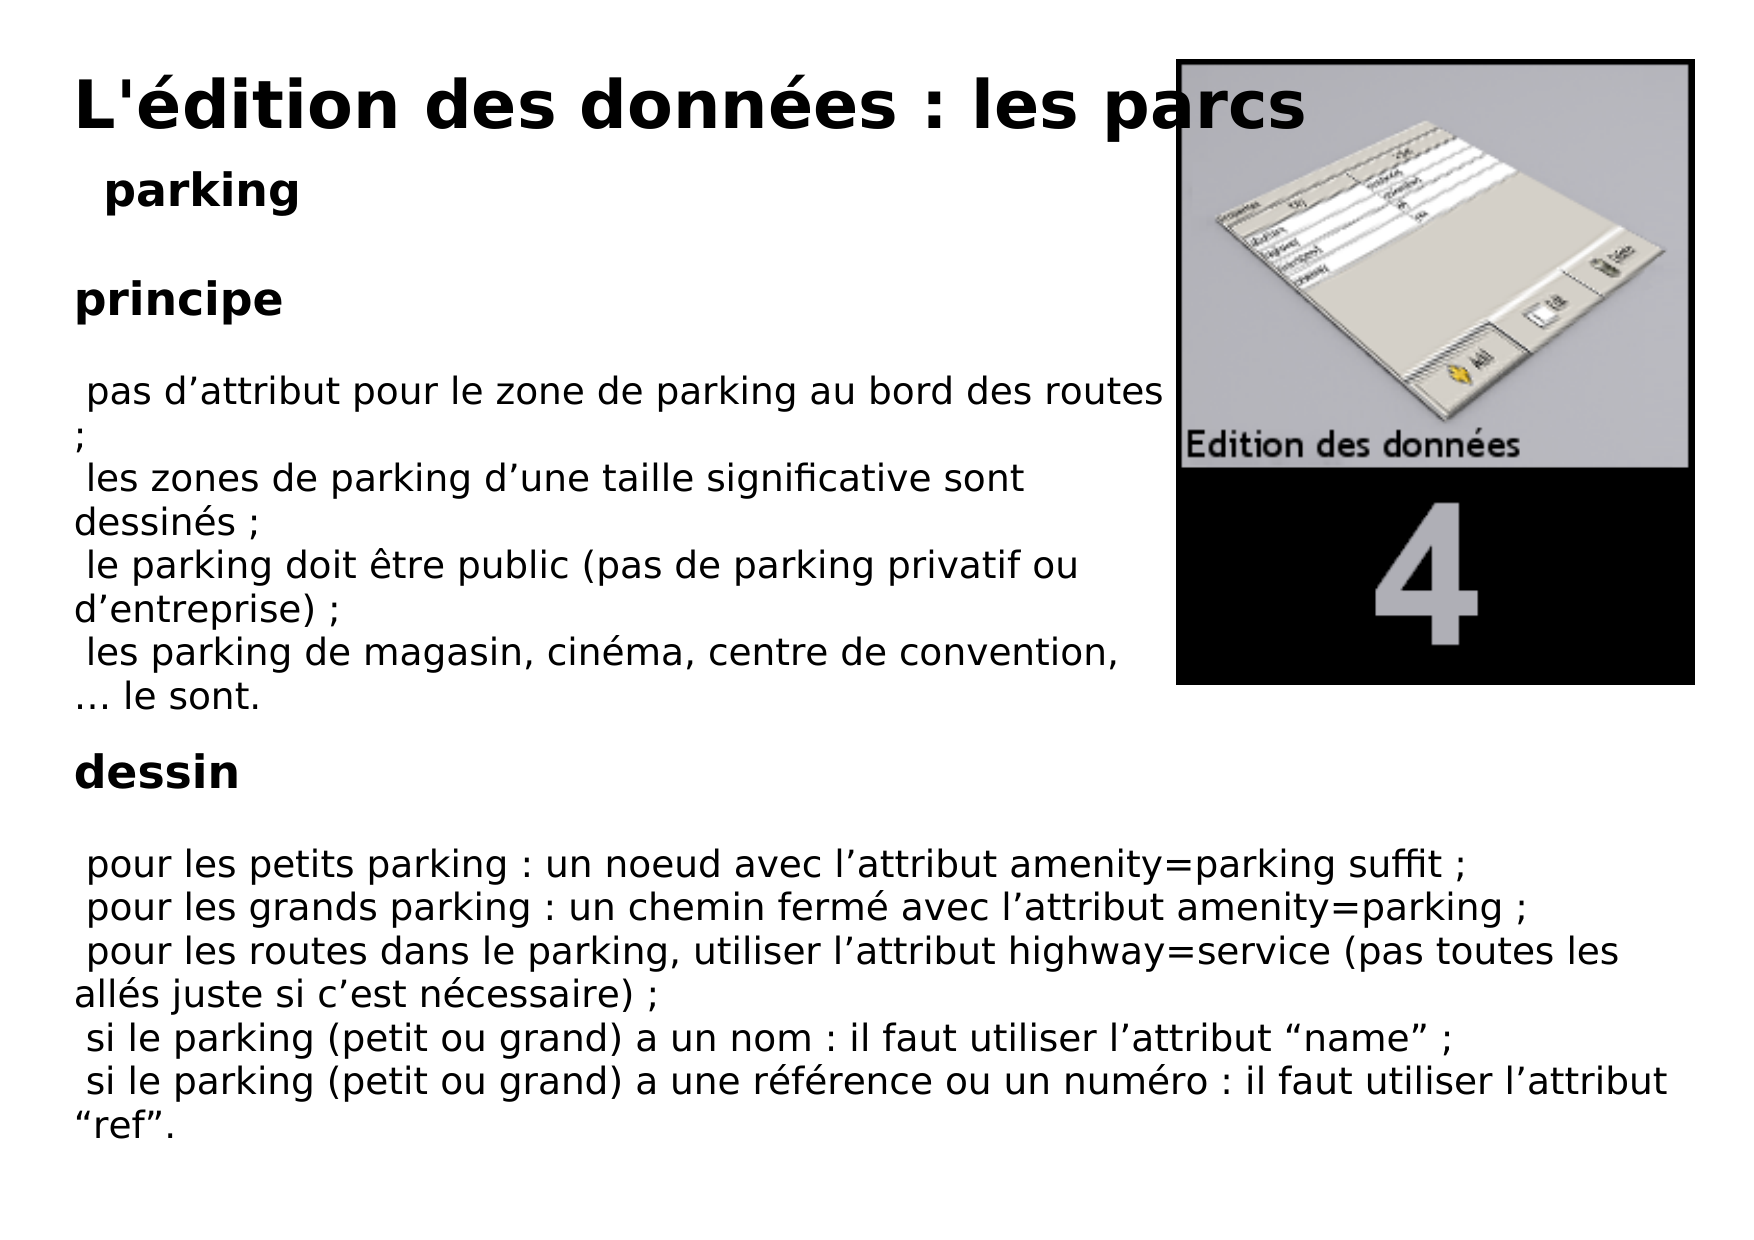

L'édition des données : les parcs
parking
principe
 pas d’attribut pour le zone de parking au bord des routes ;
 les zones de parking d’une taille significative sont dessinés ;
 le parking doit être public (pas de parking privatif ou d’entreprise) ;
 les parking de magasin, cinéma, centre de convention, … le sont.
dessin
 pour les petits parking : un noeud avec l’attribut amenity=parking suffit ;
 pour les grands parking : un chemin fermé avec l’attribut amenity=parking ;
 pour les routes dans le parking, utiliser l’attribut highway=service (pas toutes les allés juste si c’est nécessaire) ;
 si le parking (petit ou grand) a un nom : il faut utiliser l’attribut “name” ;
 si le parking (petit ou grand) a une référence ou un numéro : il faut utiliser l’attribut “ref”.